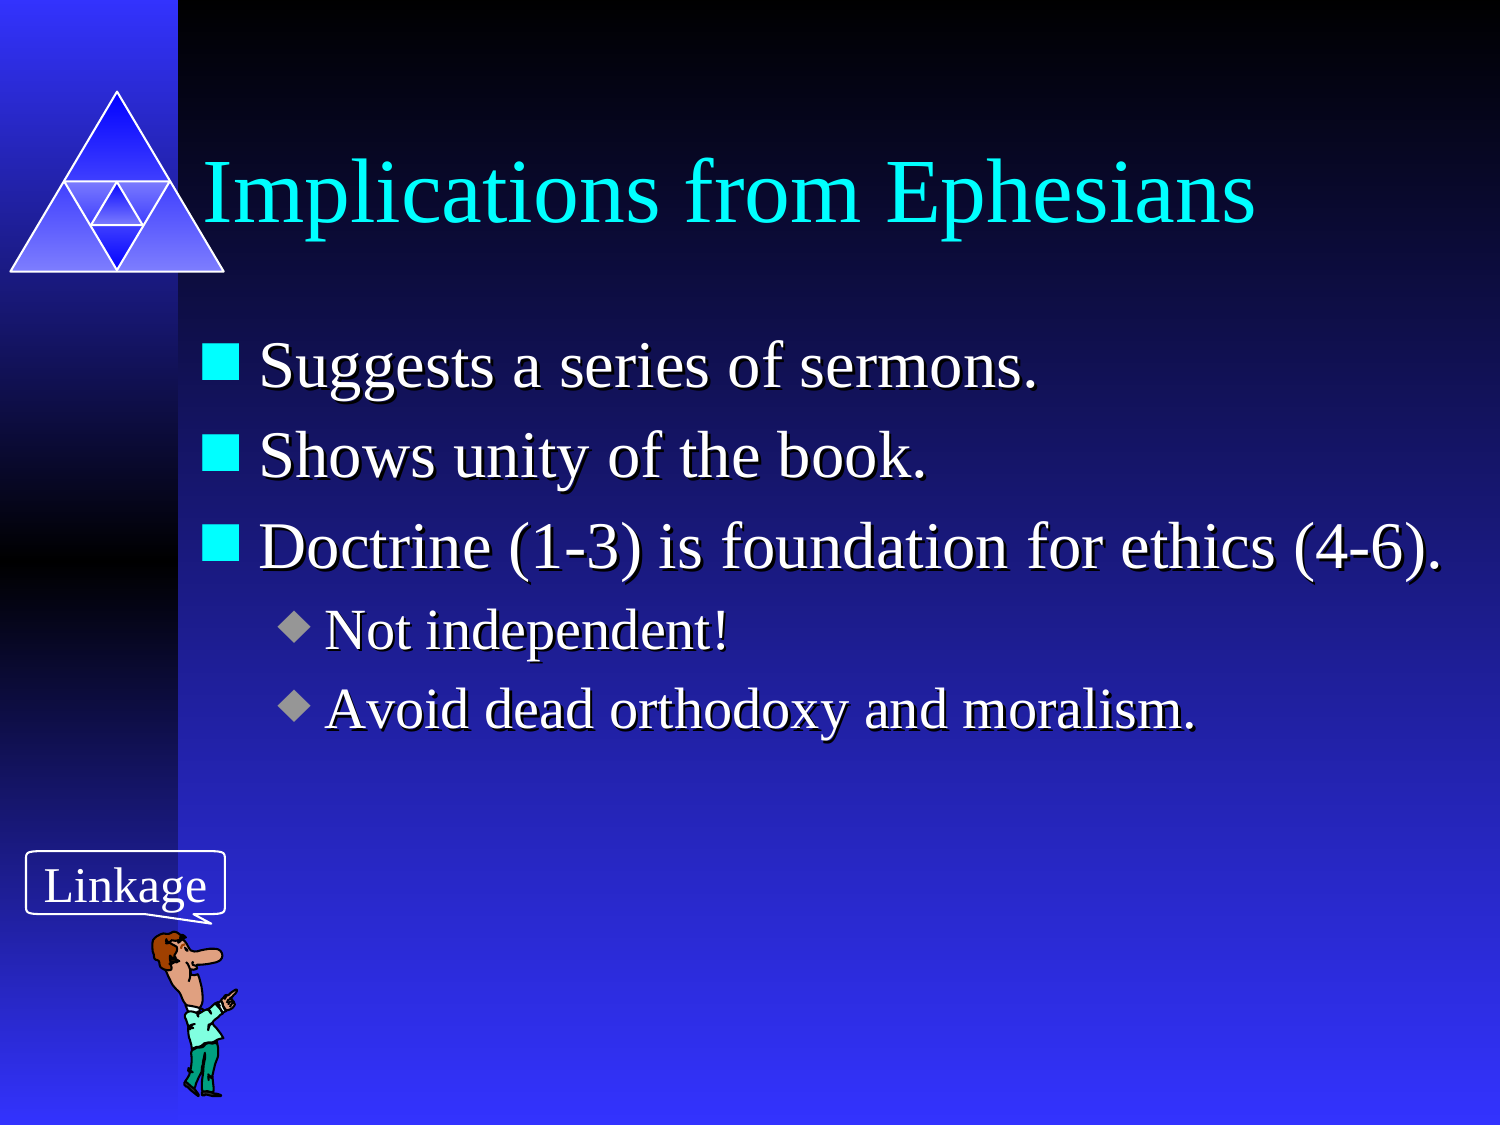

# Implications from Ephesians
Suggests a series of sermons.
Shows unity of the book.
Doctrine (1-3) is foundation for ethics (4-6).
Not independent!
Avoid dead orthodoxy and moralism.
Linkage